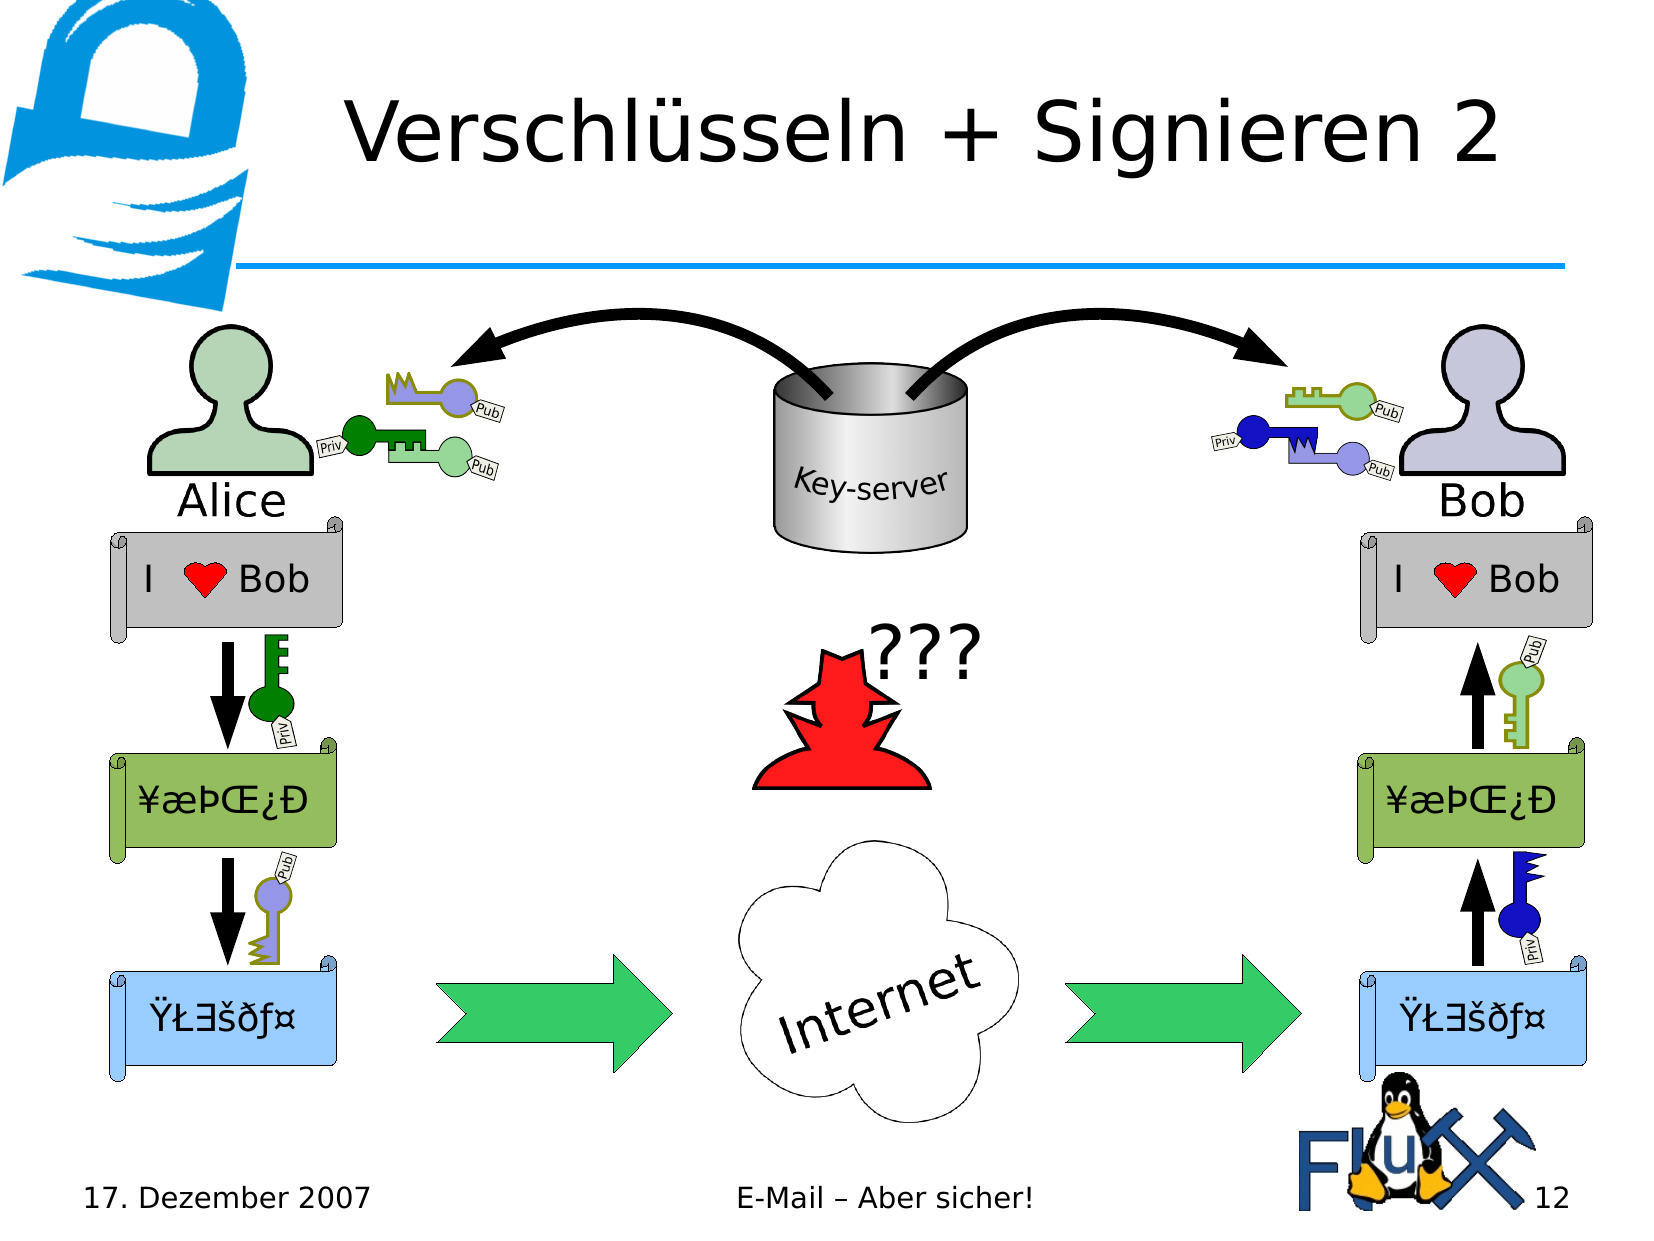

# Verschlüsseln + Signieren 2
I Bob
I Bob
???
¥æÞŒ¿Ð
¥æÞŒ¿Ð
ŸŁ∃šðƒ¤
ŸŁ∃šðƒ¤
17. Dezember 2007
E-Mail – Aber sicher!
12